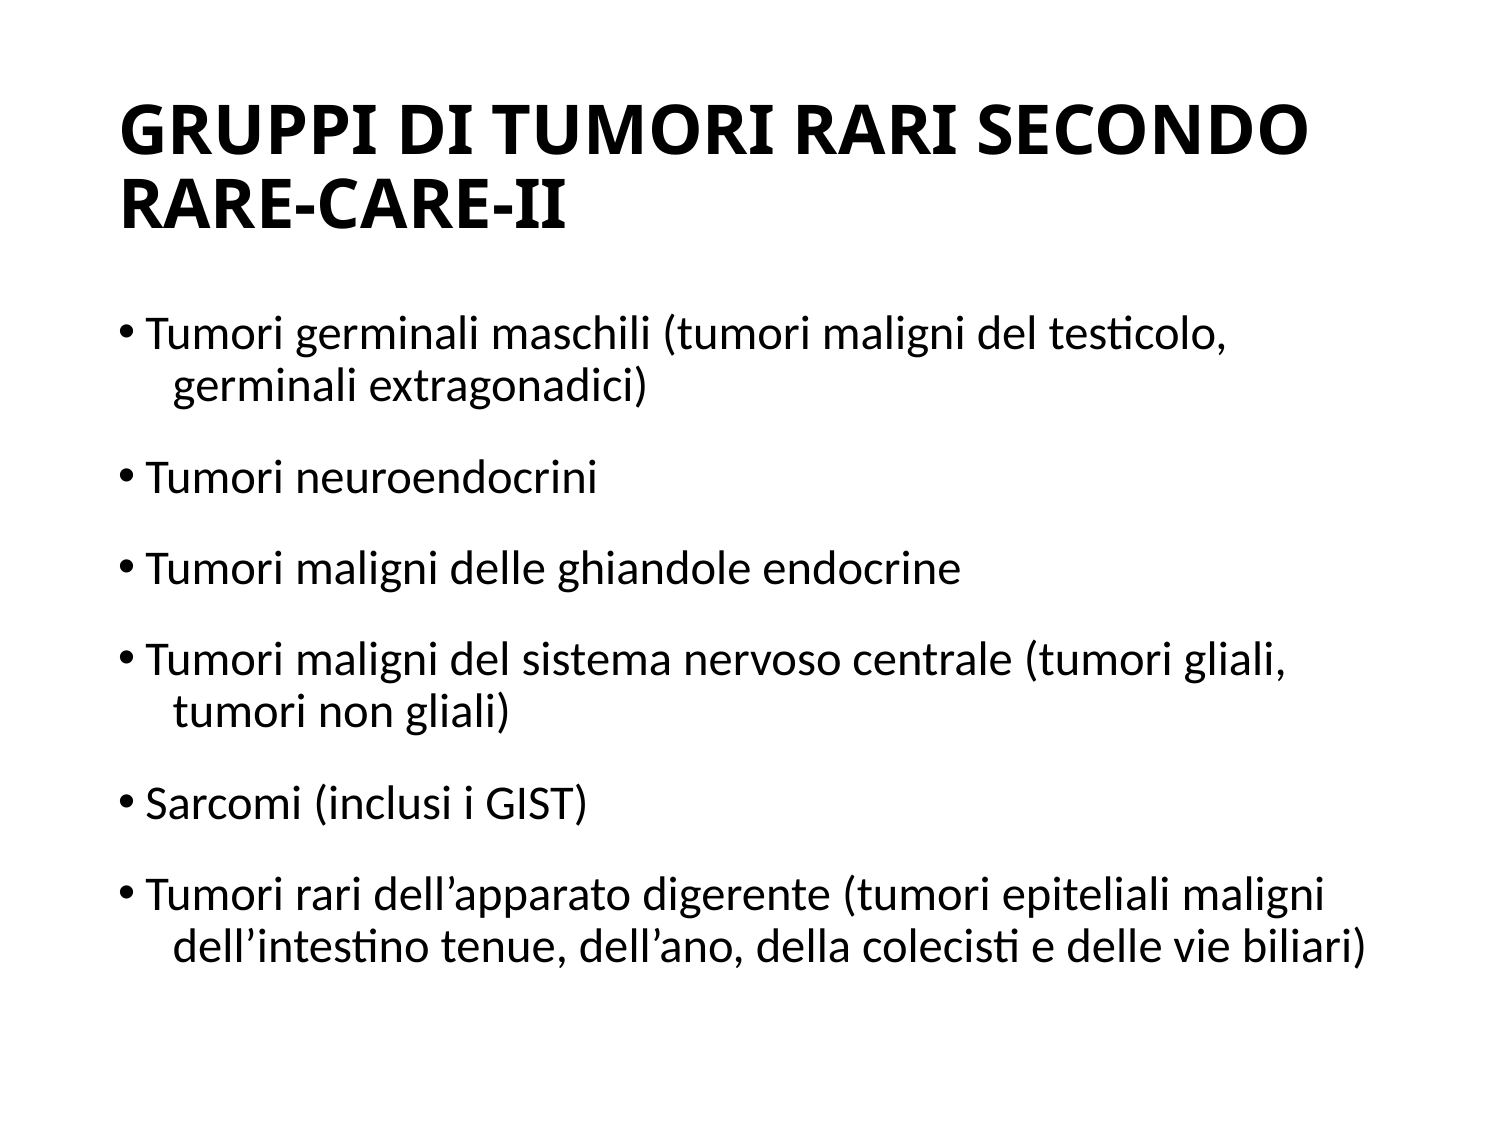

GRUPPI DI TUMORI RARI SECONDO
RARE-CARE-II
# Tumori germinali maschili (tumori maligni del testicolo, germinali extragonadici)
Tumori neuroendocrini
Tumori maligni delle ghiandole endocrine
Tumori maligni del sistema nervoso centrale (tumori gliali, tumori non gliali)
Sarcomi (inclusi i GIST)
Tumori rari dell’apparato digerente (tumori epiteliali maligni dell’intestino tenue, dell’ano, della colecisti e delle vie biliari)